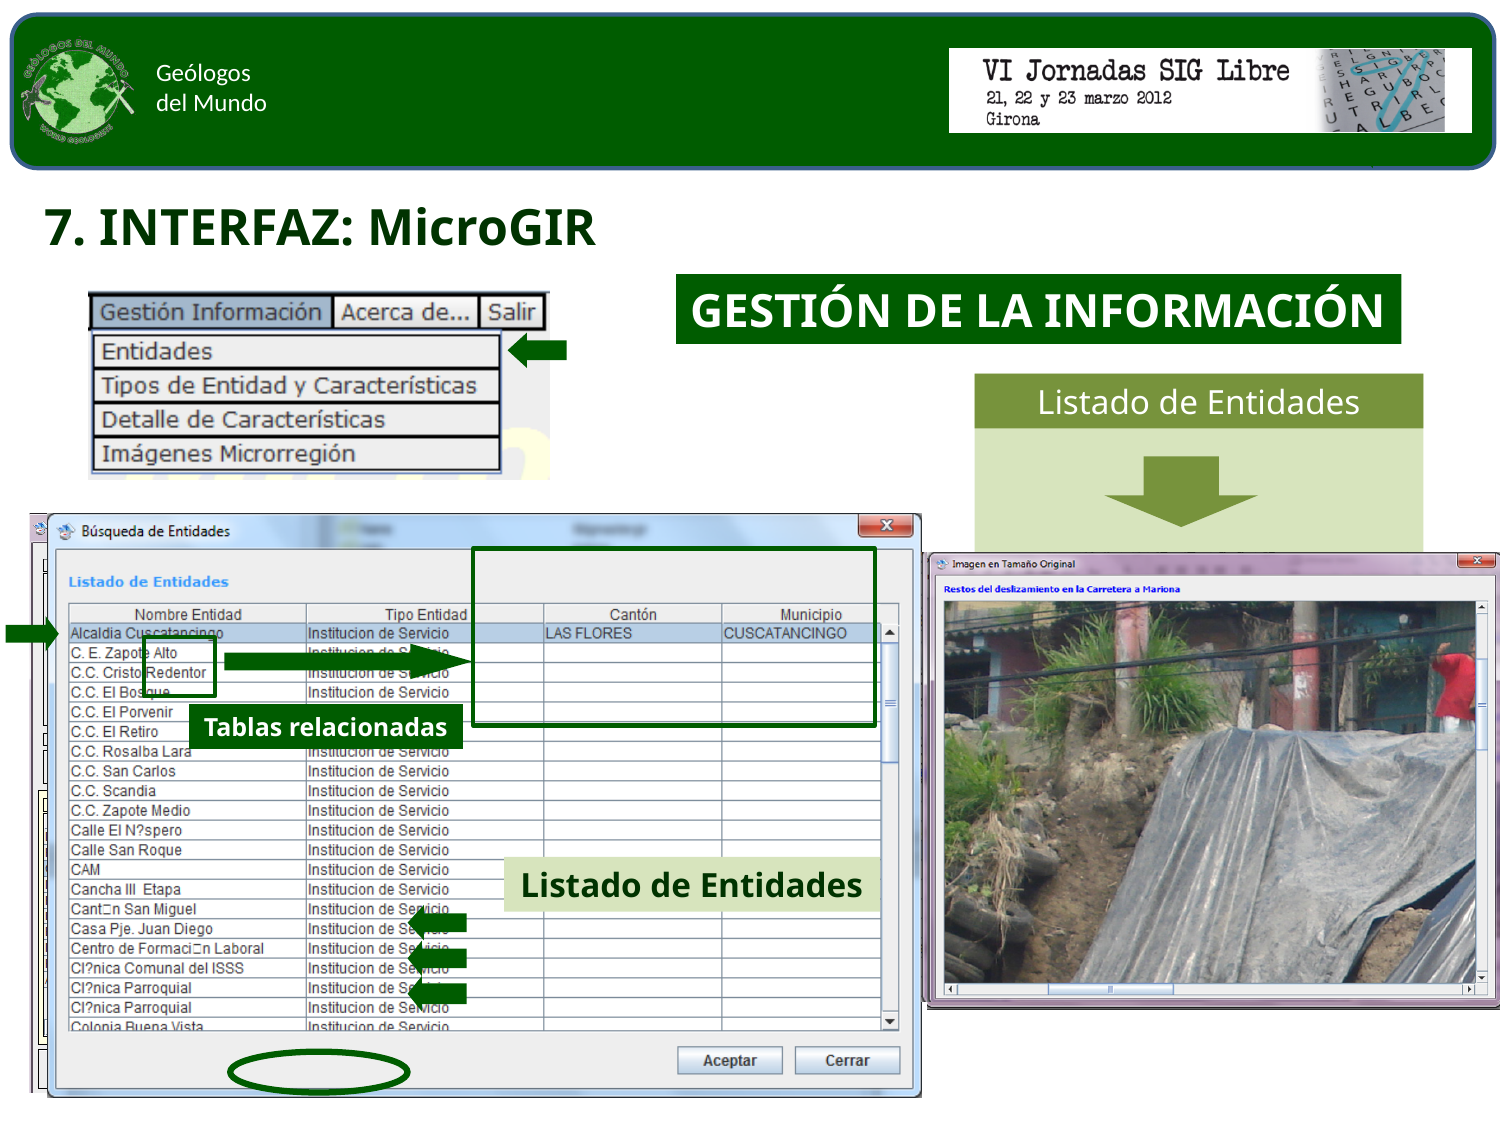

Geólogos
del Mundo
7. INTERFAZ: MicroGIR
GESTIÓN DE LA INFORMACIÓN
Listado de Entidades
Formulario de ingreso y
Actualización de Entidades
Tablas relacionadas
Modificar
Entidad
Crear
Entidad
Listado de Entidades